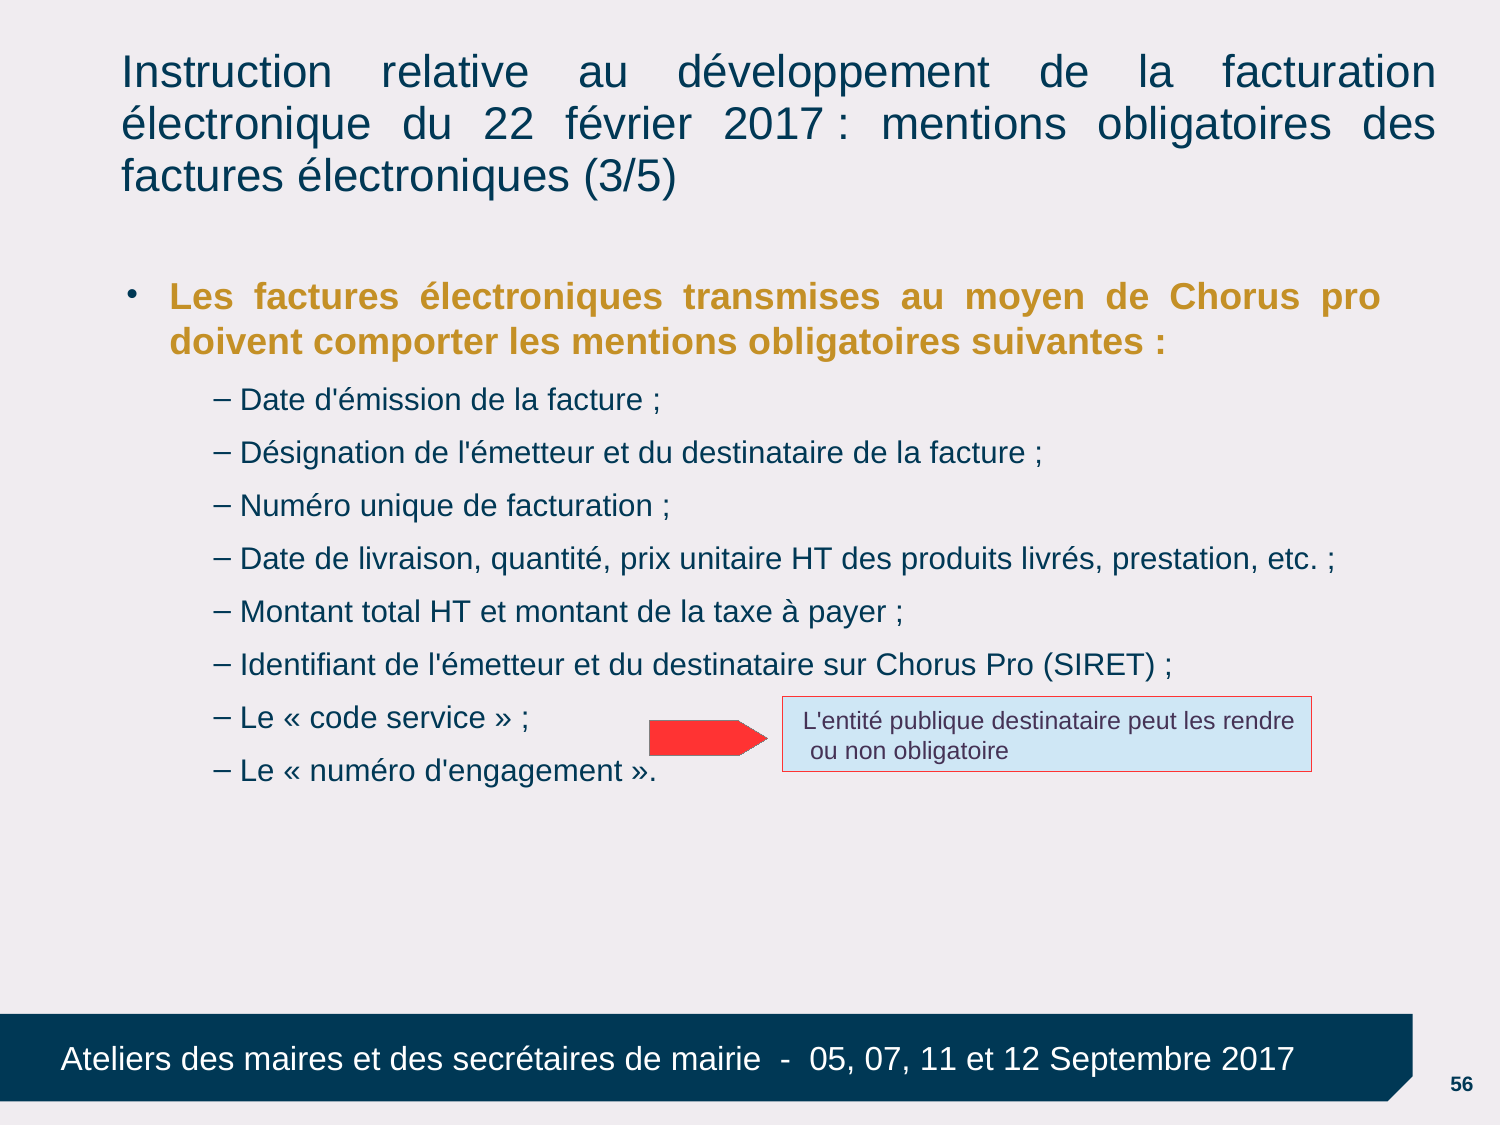

# Instruction relative au développement de la facturation électronique du 22 février 2017 : mentions obligatoires des factures électroniques (3/5)
Les factures électroniques transmises au moyen de Chorus pro doivent comporter les mentions obligatoires suivantes :
 Date d'émission de la facture ;
 Désignation de l'émetteur et du destinataire de la facture ;
 Numéro unique de facturation ;
 Date de livraison, quantité, prix unitaire HT des produits livrés, prestation, etc. ;
 Montant total HT et montant de la taxe à payer ;
 Identifiant de l'émetteur et du destinataire sur Chorus Pro (SIRET) ;
 Le « code service » ;
 Le « numéro d'engagement ».
L'entité publique destinataire peut les rendre
 ou non obligatoire